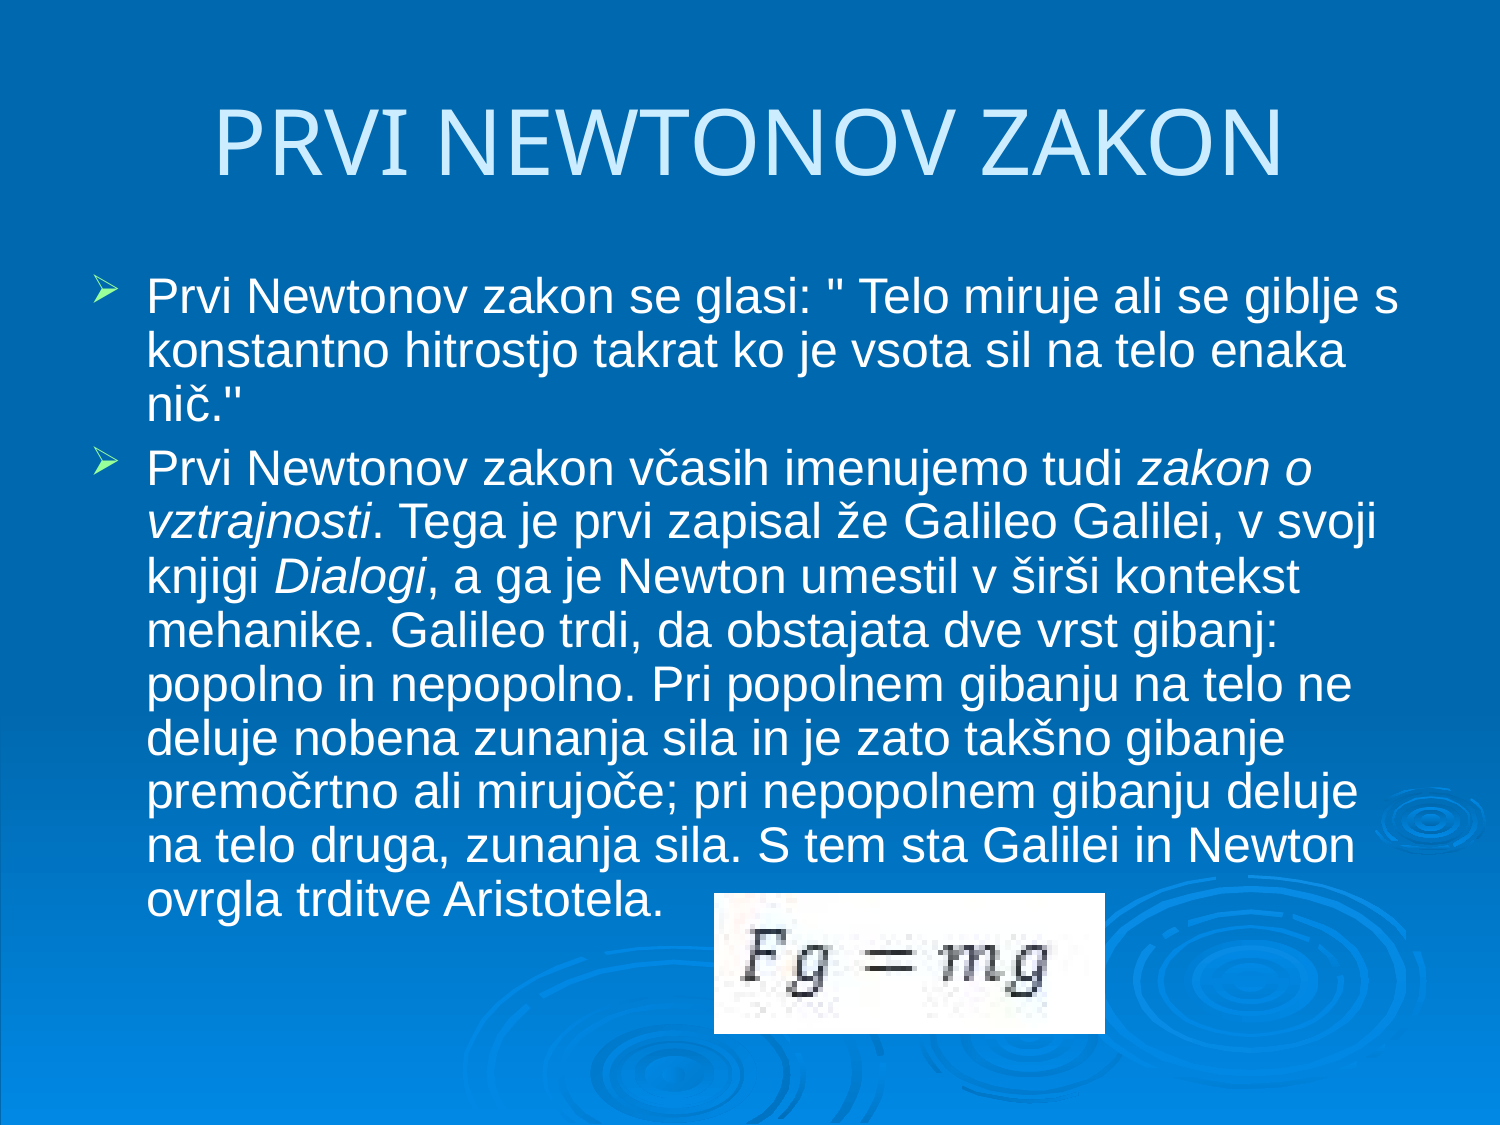

# PRVI NEWTONOV ZAKON
Prvi Newtonov zakon se glasi: '' Telo miruje ali se giblje s konstantno hitrostjo takrat ko je vsota sil na telo enaka nič.''
Prvi Newtonov zakon včasih imenujemo tudi zakon o vztrajnosti. Tega je prvi zapisal že Galileo Galilei, v svoji knjigi Dialogi, a ga je Newton umestil v širši kontekst mehanike. Galileo trdi, da obstajata dve vrst gibanj: popolno in nepopolno. Pri popolnem gibanju na telo ne deluje nobena zunanja sila in je zato takšno gibanje premočrtno ali mirujoče; pri nepopolnem gibanju deluje na telo druga, zunanja sila. S tem sta Galilei in Newton ovrgla trditve Aristotela.